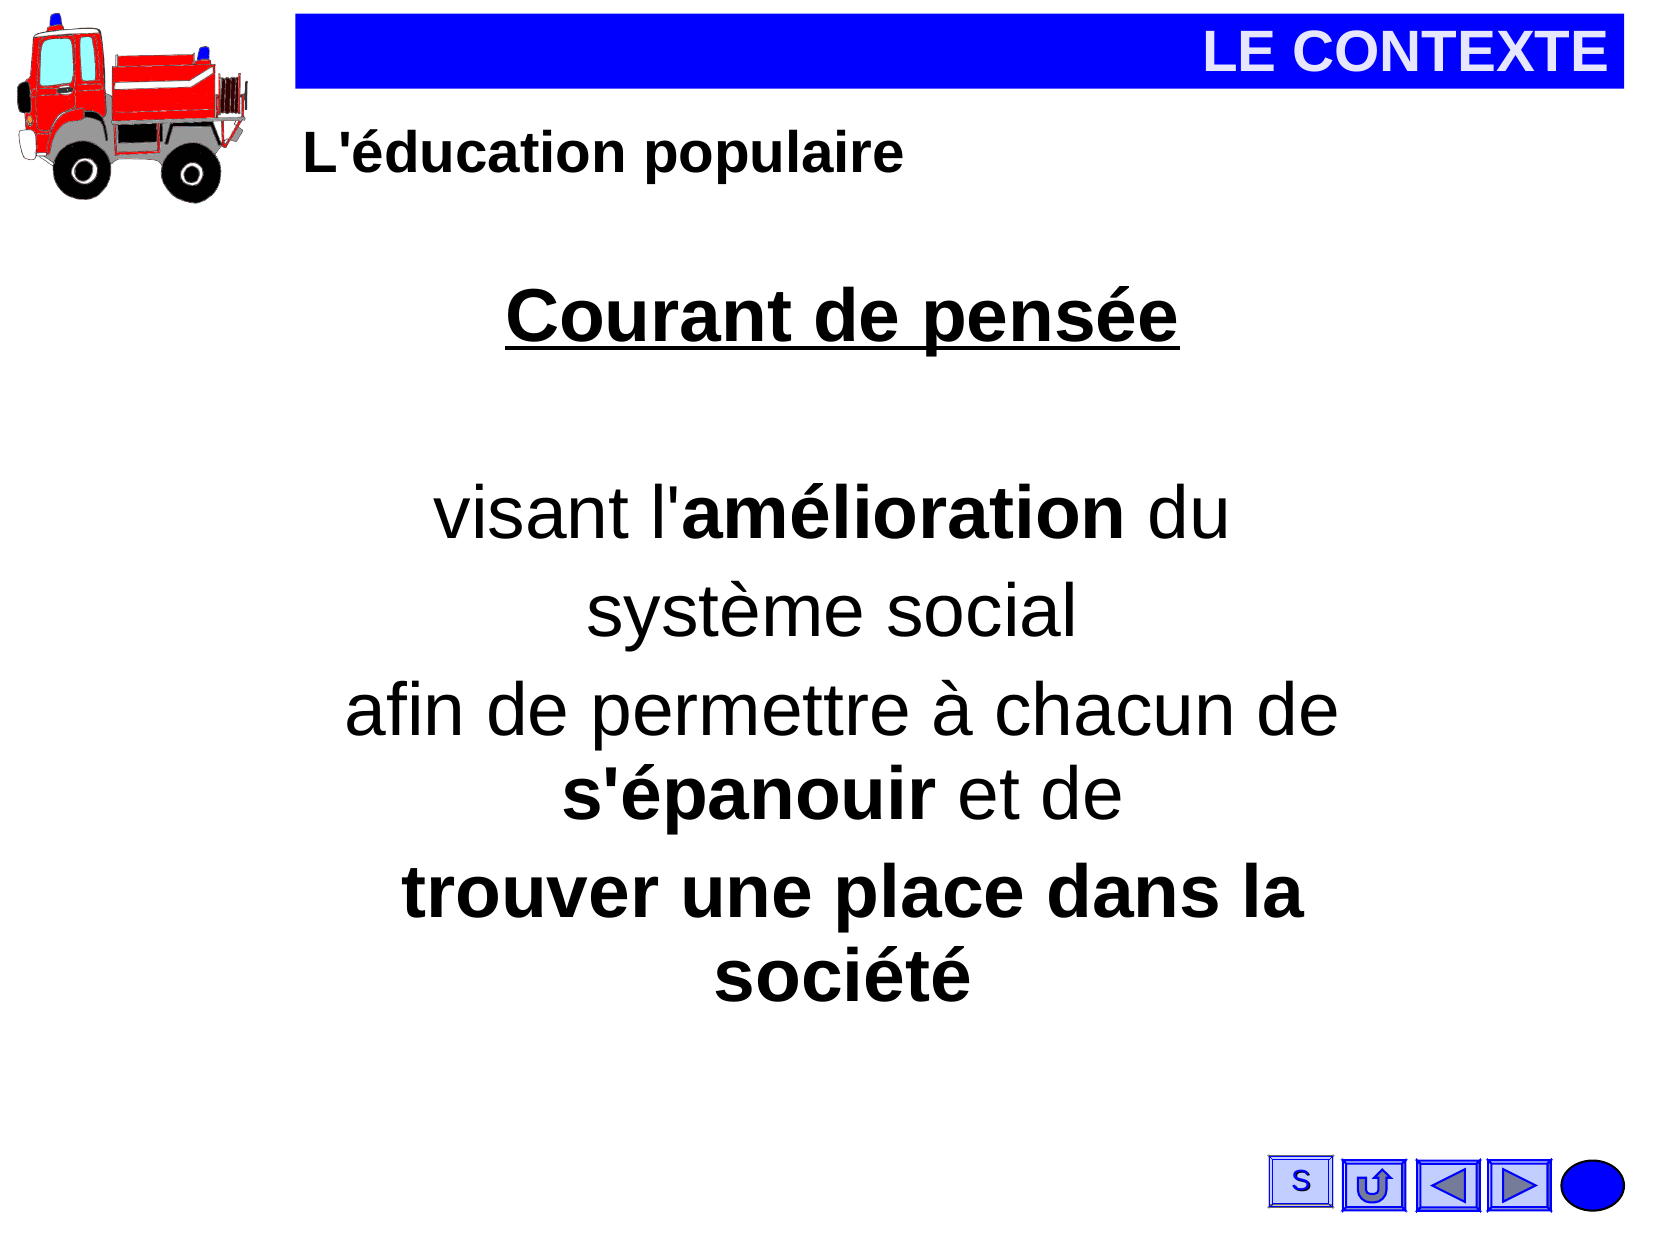

LE CONTEXTE
L'éducation populaire
# Courant de pensée
visant l'amélioration du
système social
afin de permettre à chacun de s'épanouir et de
 trouver une place dans la société